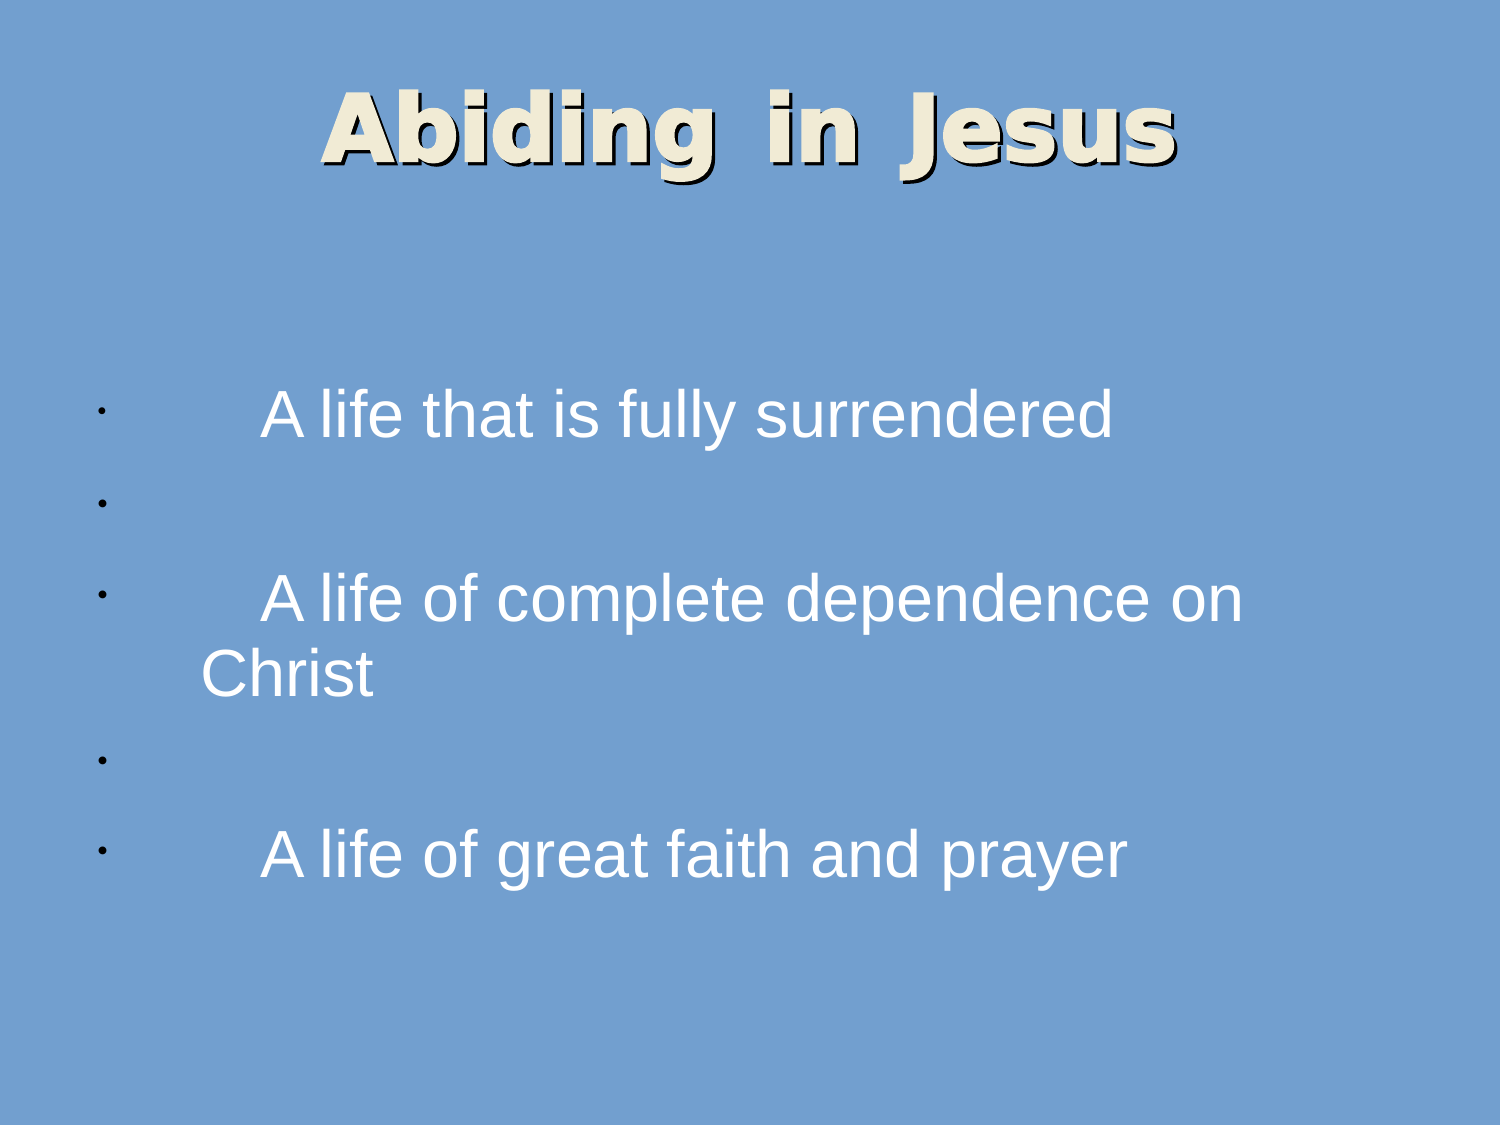

# Abiding in Jesus
	A life that is fully surrendered
	A life of complete dependence on Christ
	A life of great faith and prayer